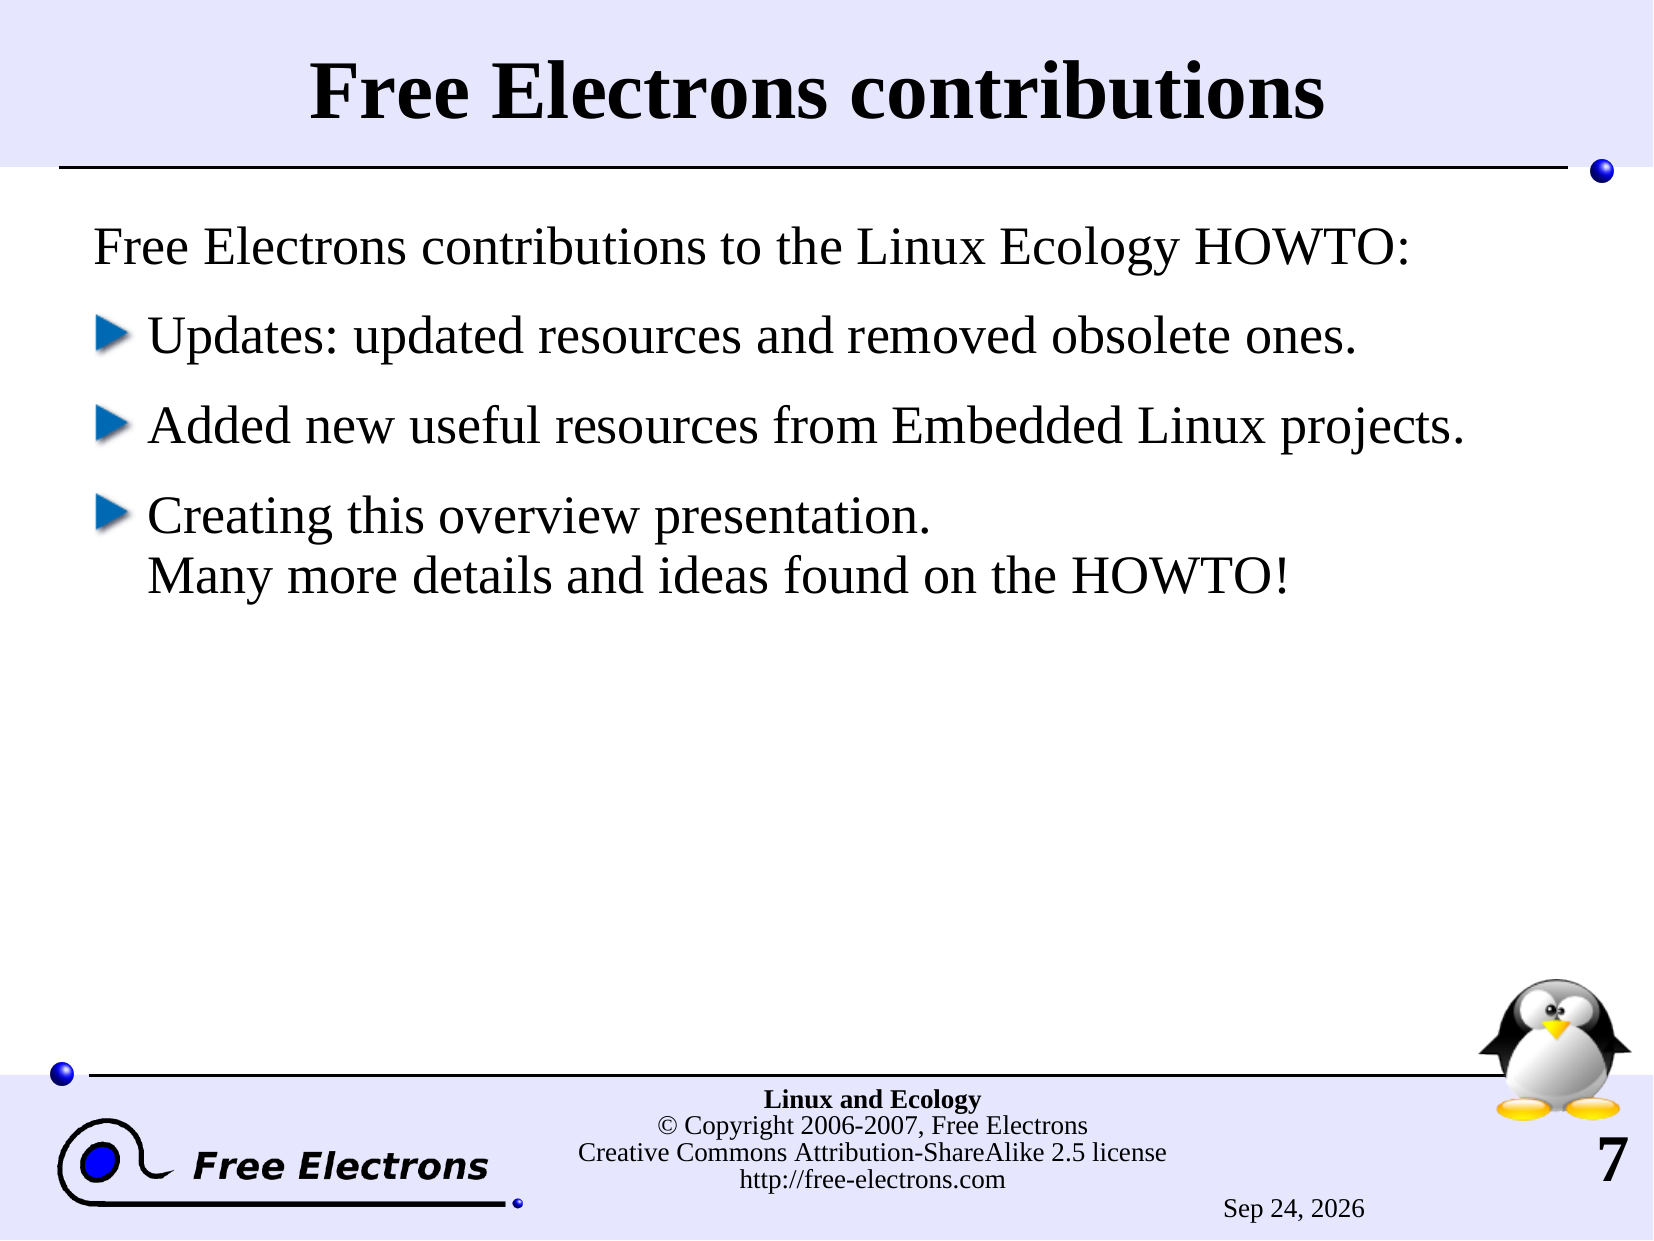

# Free Electrons contributions
Free Electrons contributions to the Linux Ecology HOWTO:
Updates: updated resources and removed obsolete ones.
Added new useful resources from Embedded Linux projects.
Creating this overview presentation.
Many more details and ideas found on the HOWTO!